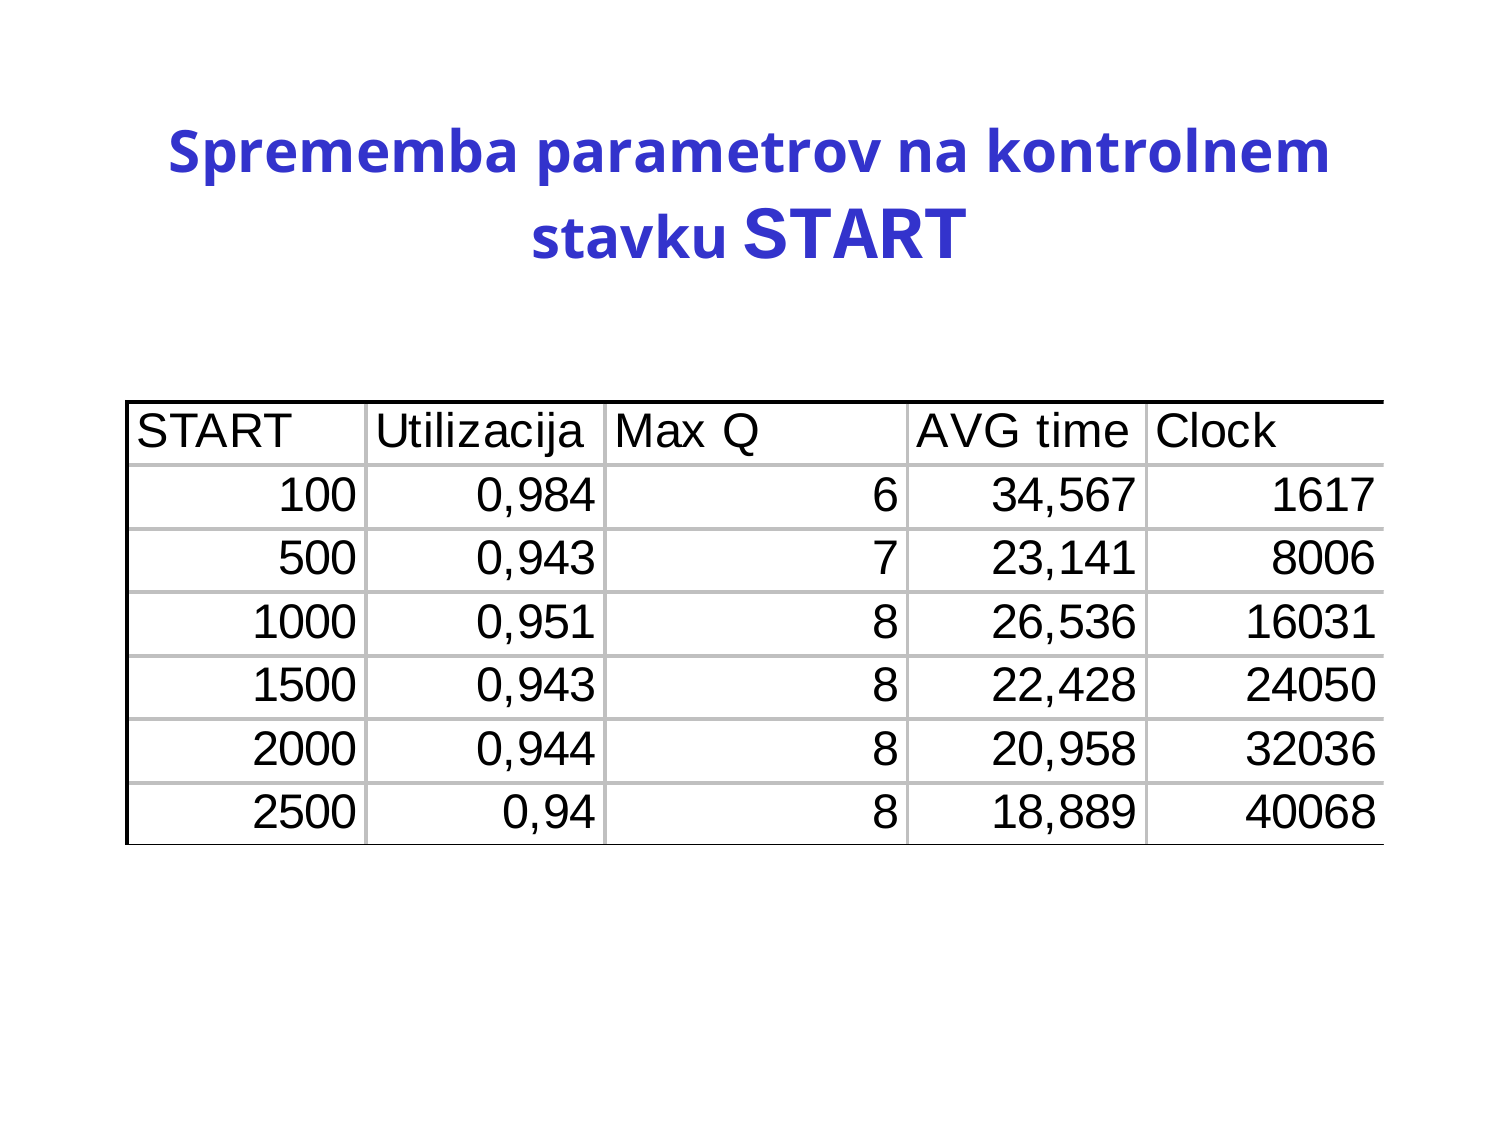

# Sprememba parametrov na kontrolnem stavku START